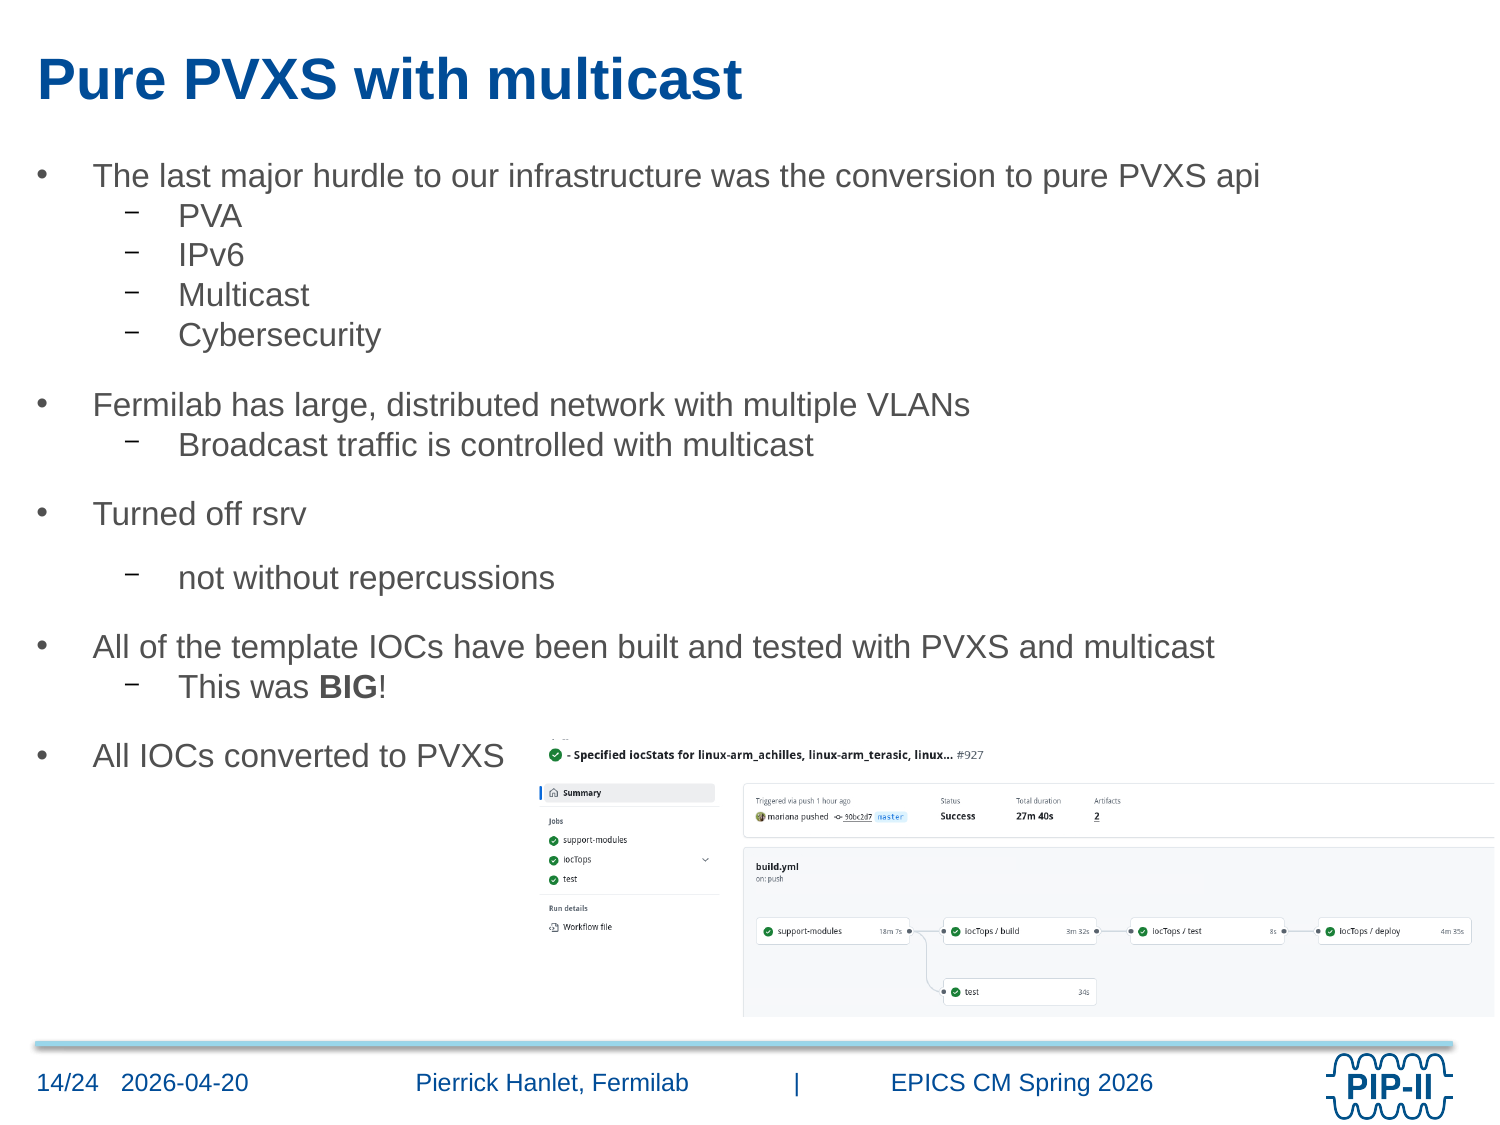

Pure PVXS with multicast
# The last major hurdle to our infrastructure was the conversion to pure PVXS api
PVA
IPv6
Multicast
Cybersecurity
Fermilab has large, distributed network with multiple VLANs
Broadcast traffic is controlled with multicast
Turned off rsrv
not without repercussions
All of the template IOCs have been built and tested with PVXS and multicast
This was BIG!
All IOCs converted to PVXS
2026-04-20
Pierrick Hanlet, Fermilab | EPICS CM Spring 2026